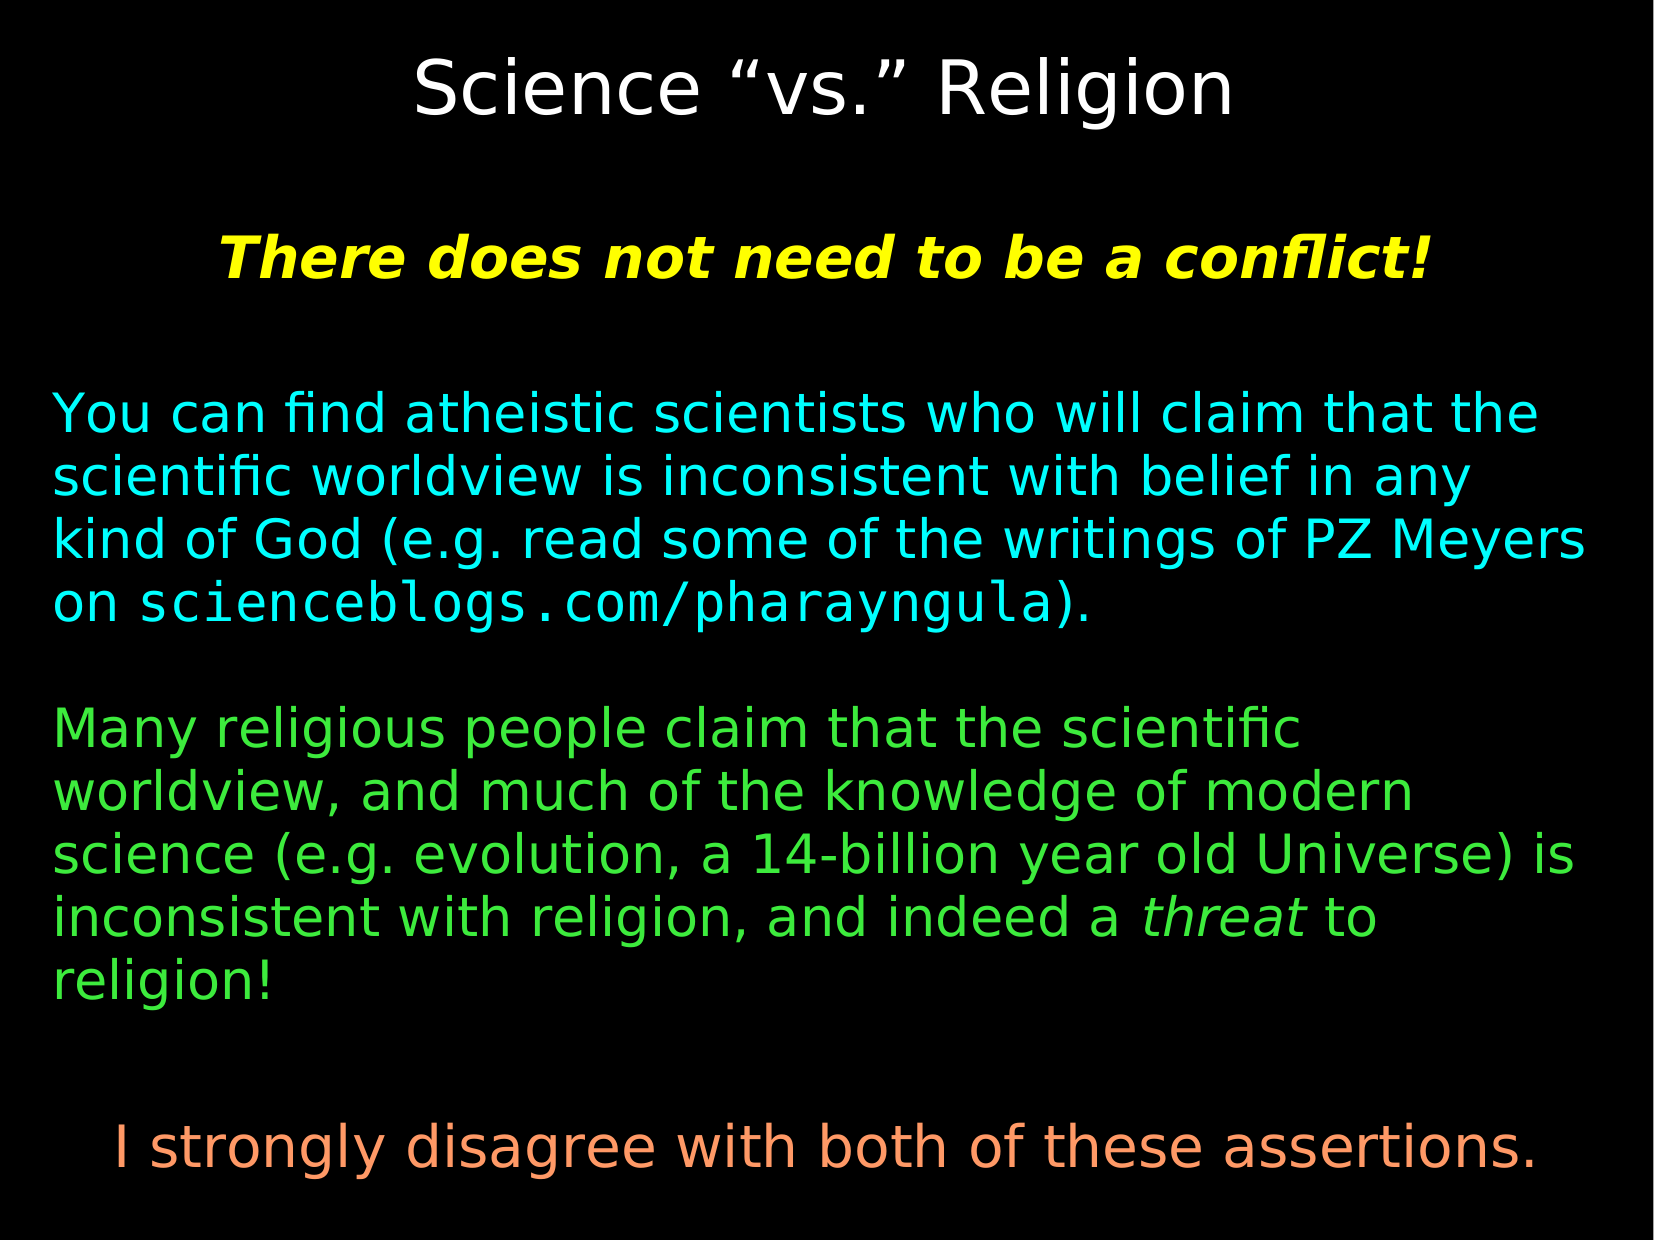

Science “vs.” Religion
There does not need to be a conflict!
You can find atheistic scientists who will claim that the scientific worldview is inconsistent with belief in any kind of God (e.g. read some of the writings of PZ Meyers on scienceblogs.com/pharayngula).
Many religious people claim that the scientific worldview, and much of the knowledge of modern science (e.g. evolution, a 14-billion year old Universe) is inconsistent with religion, and indeed a threat to religion!
I strongly disagree with both of these assertions.